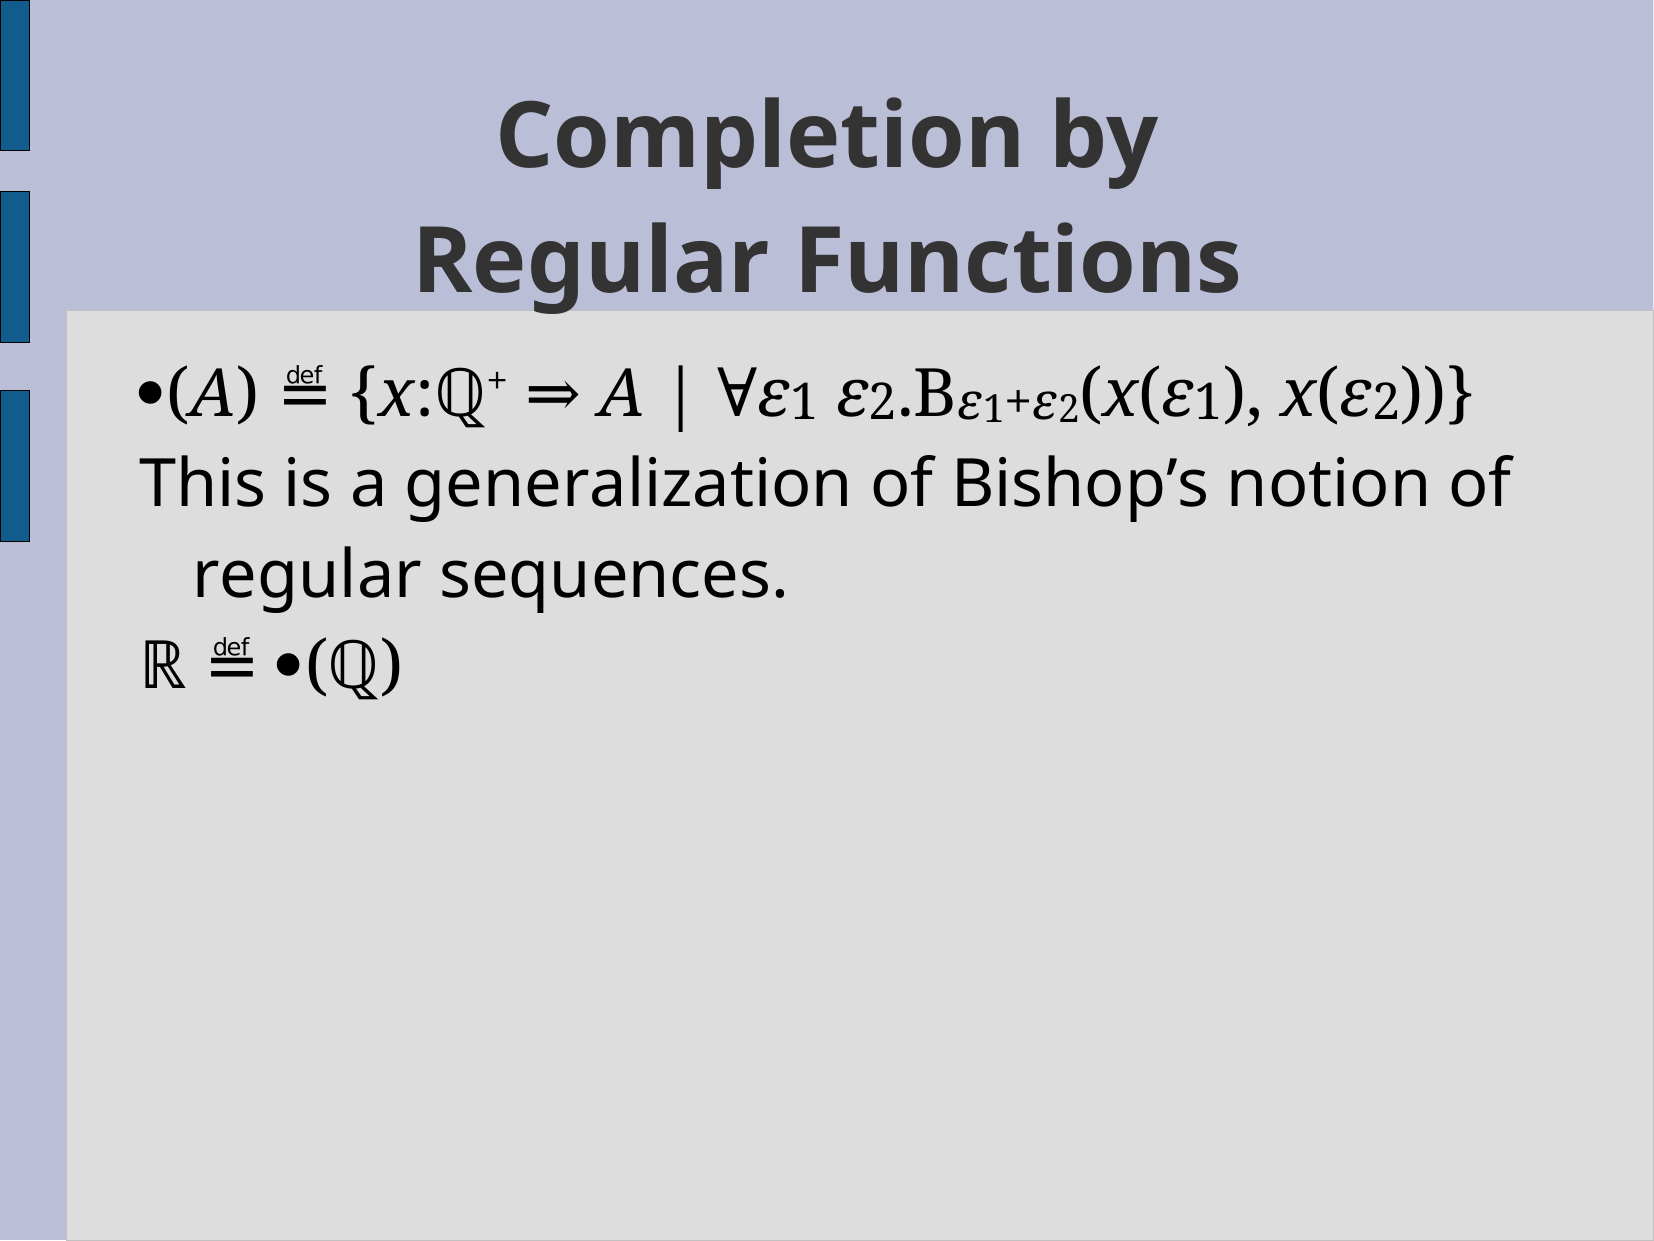

# Completion by Regular Functions
(A) ≝ {x:ℚ+ ⇒ A | ∀ε1 ε2.Bε1+ε2(x(ε1), x(ε2))}
This is a generalization of Bishop’s notion of regular sequences.
ℝ ≝ (ℚ)